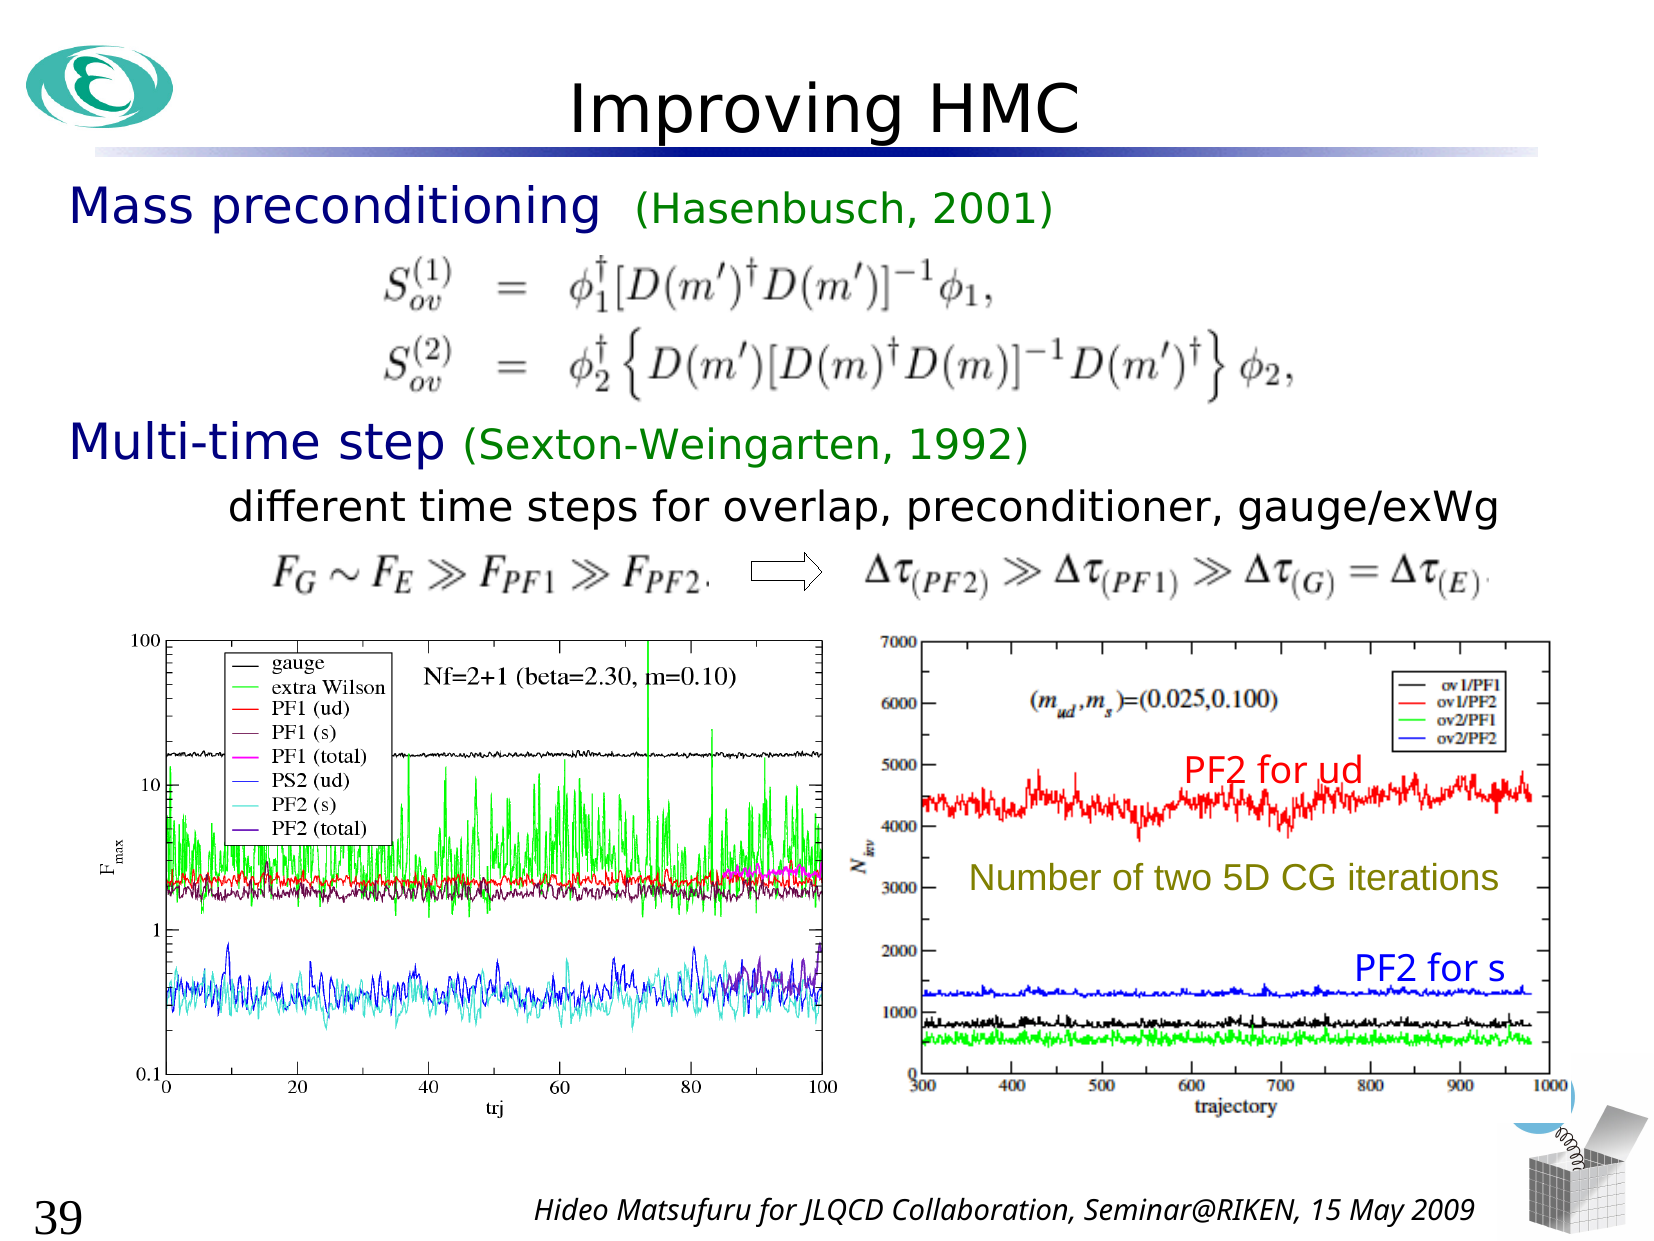

# Improving HMC
Mass preconditioning (Hasenbusch, 2001)
Multi-time step (Sexton-Weingarten, 1992)
different time steps for overlap, preconditioner, gauge/exWg
PF2 for ud
Number of two 5D CG iterations
PF2 for s